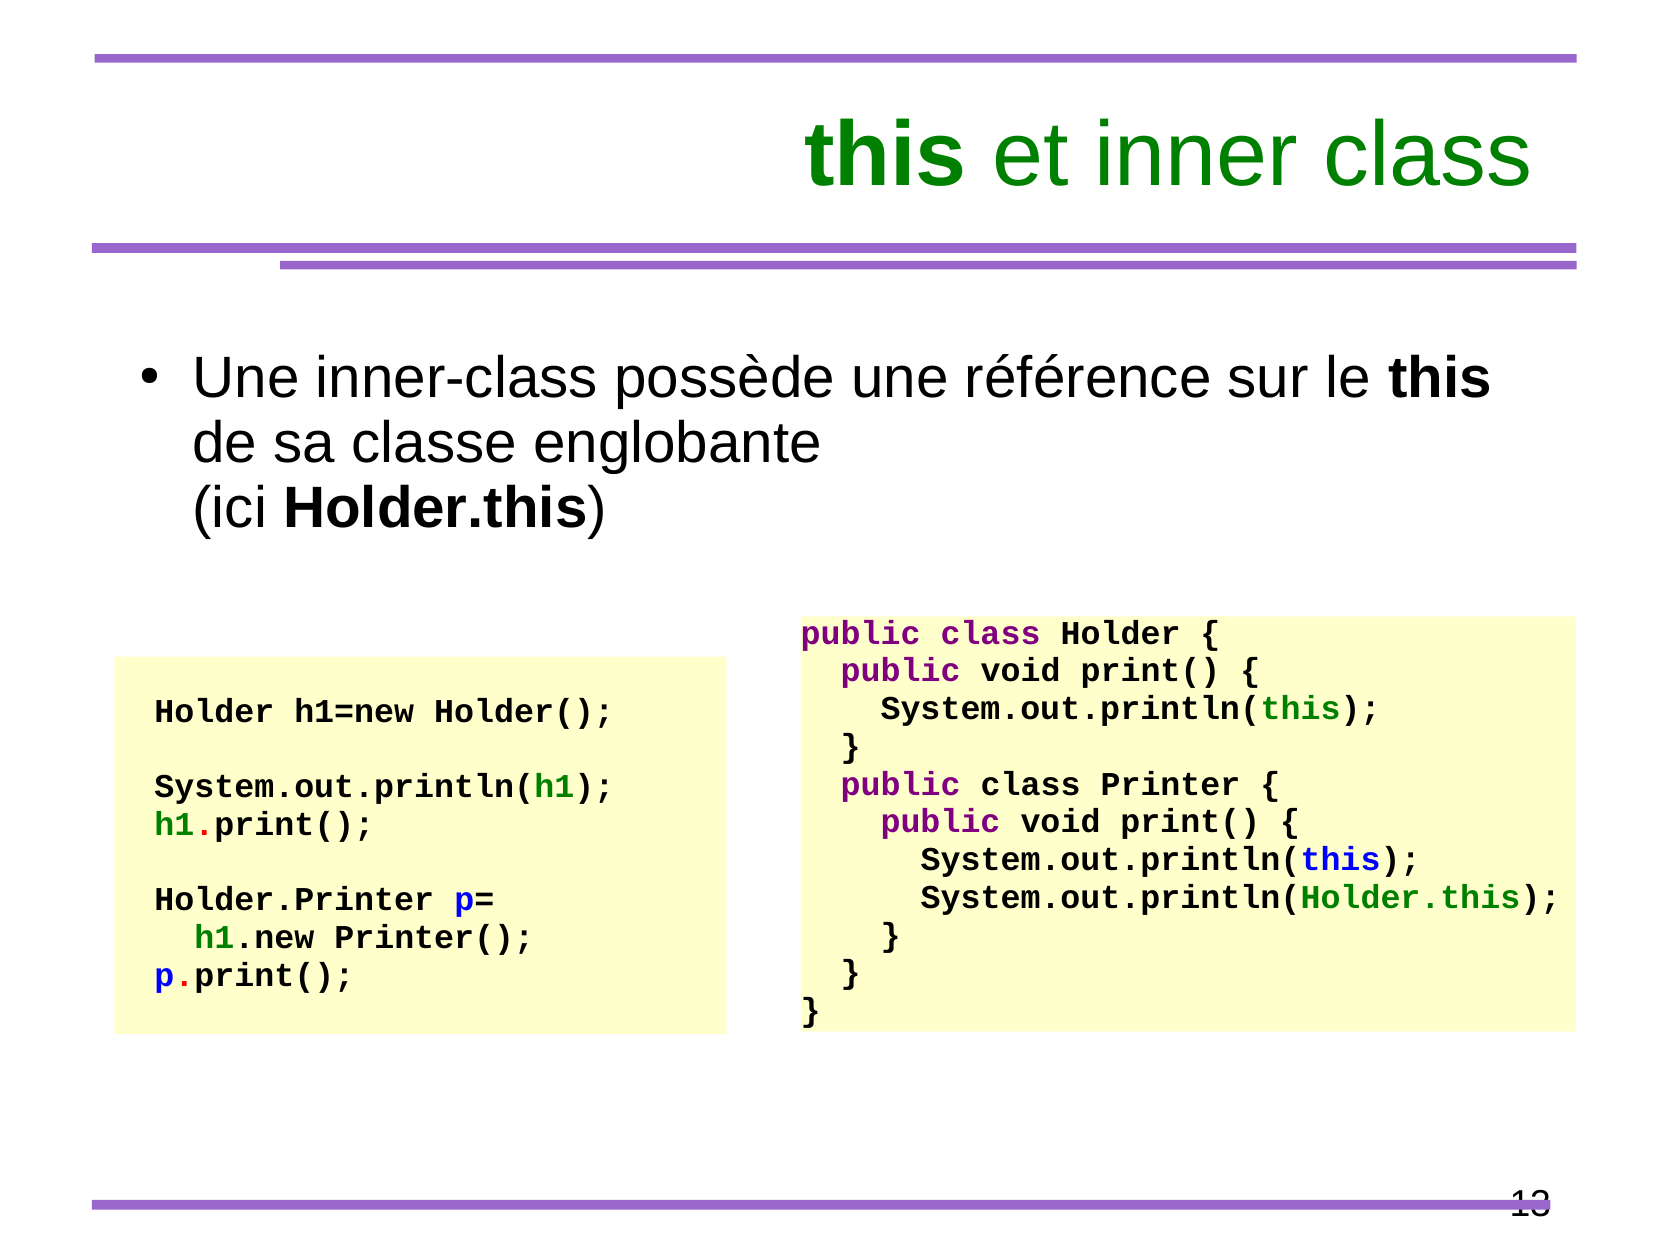

# this et inner class
Une inner-class possède une référence sur le this de sa classe englobante
(ici Holder.this)
public class Holder {
 public void print() {
 System.out.println(this);
 }
 public class Printer {
 public void print() {
 System.out.println(this);
 System.out.println(Holder.this);
 }
 }
}
 Holder h1=new Holder();
 System.out.println(h1);
 h1.print();
 Holder.Printer p=
 h1.new Printer();
 p.print();